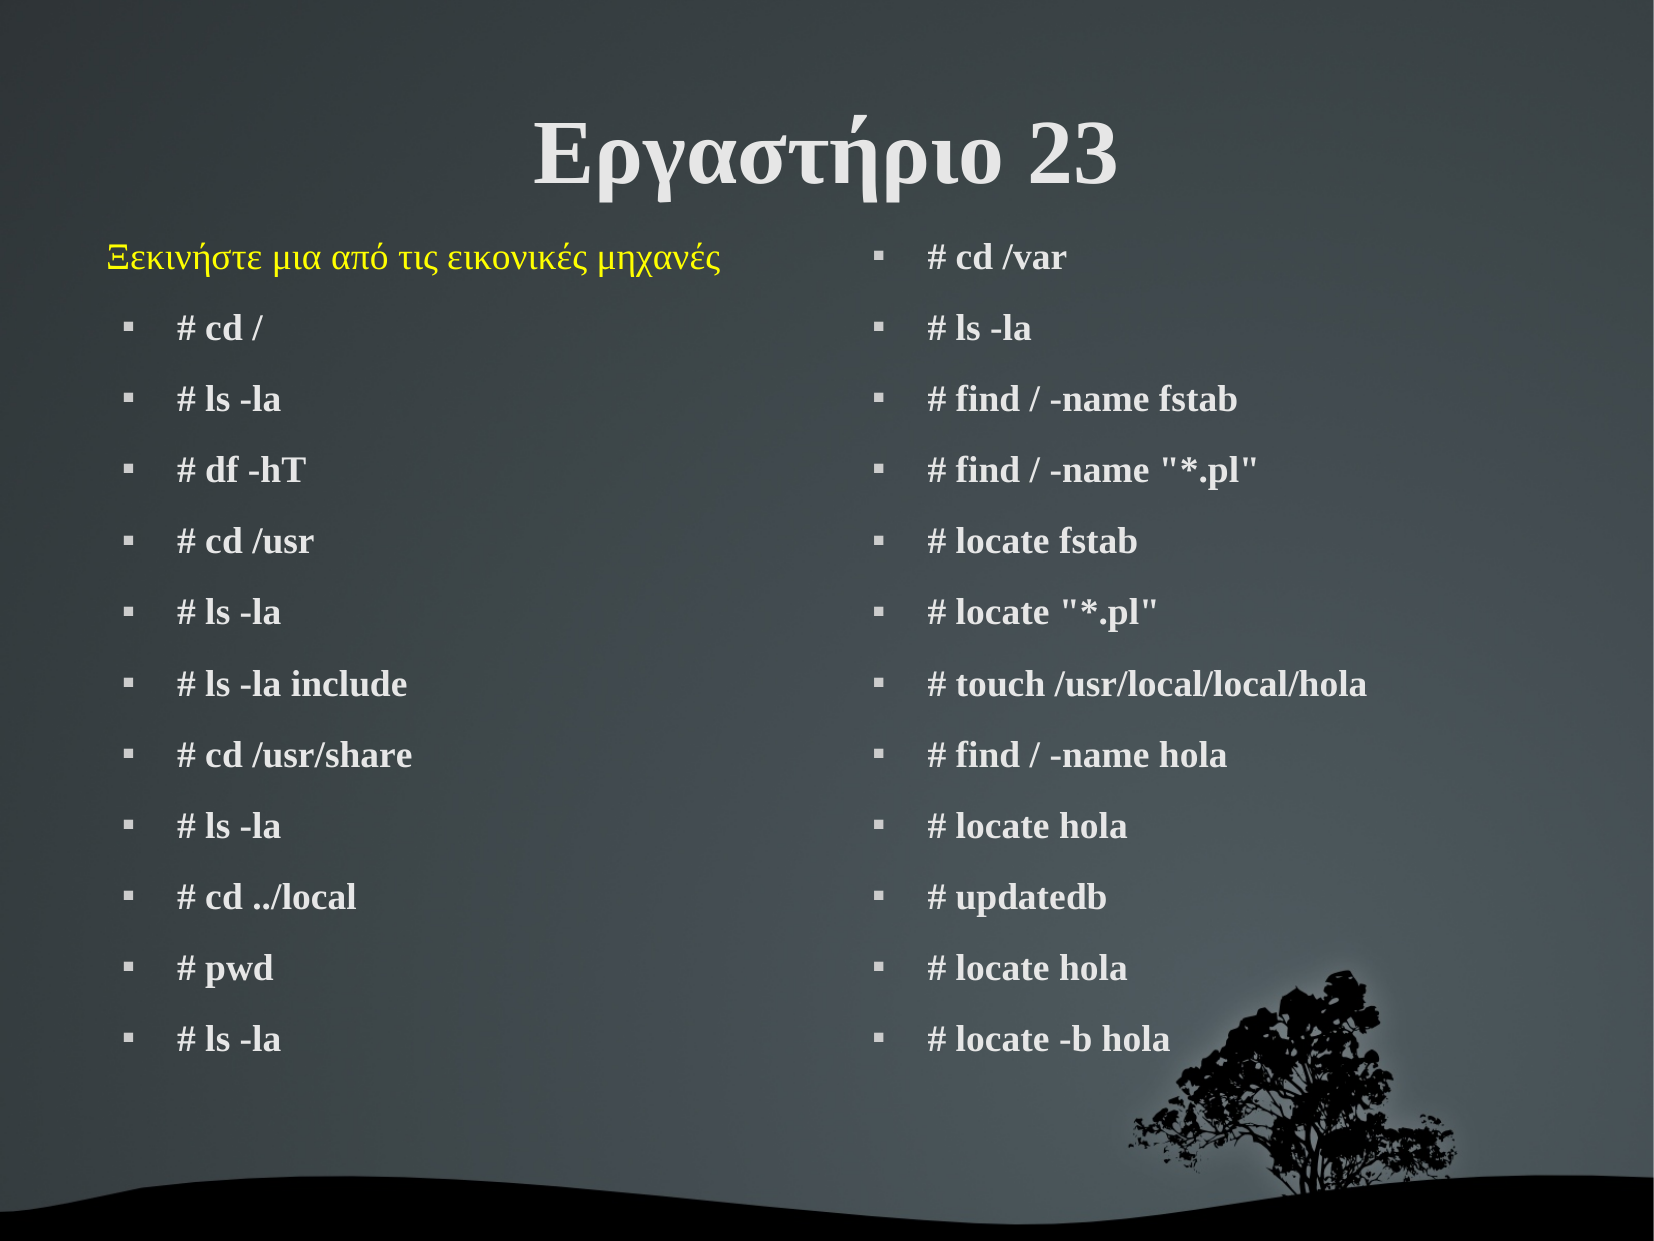

Εργαστήριο 23
# Ξεκινήστε μια από τις εικονικές μηχανές
# cd /
# ls -la
# df -hT
# cd /usr
# ls -la
# ls -la include
# cd /usr/share
# ls -la
# cd ../local
# pwd
# ls -la
# cd /var
# ls -la
# find / -name fstab
# find / -name "*.pl"
# locate fstab
# locate "*.pl"
# touch /usr/local/local/hola
# find / -name hola
# locate hola
# updatedb
# locate hola
# locate -b hola